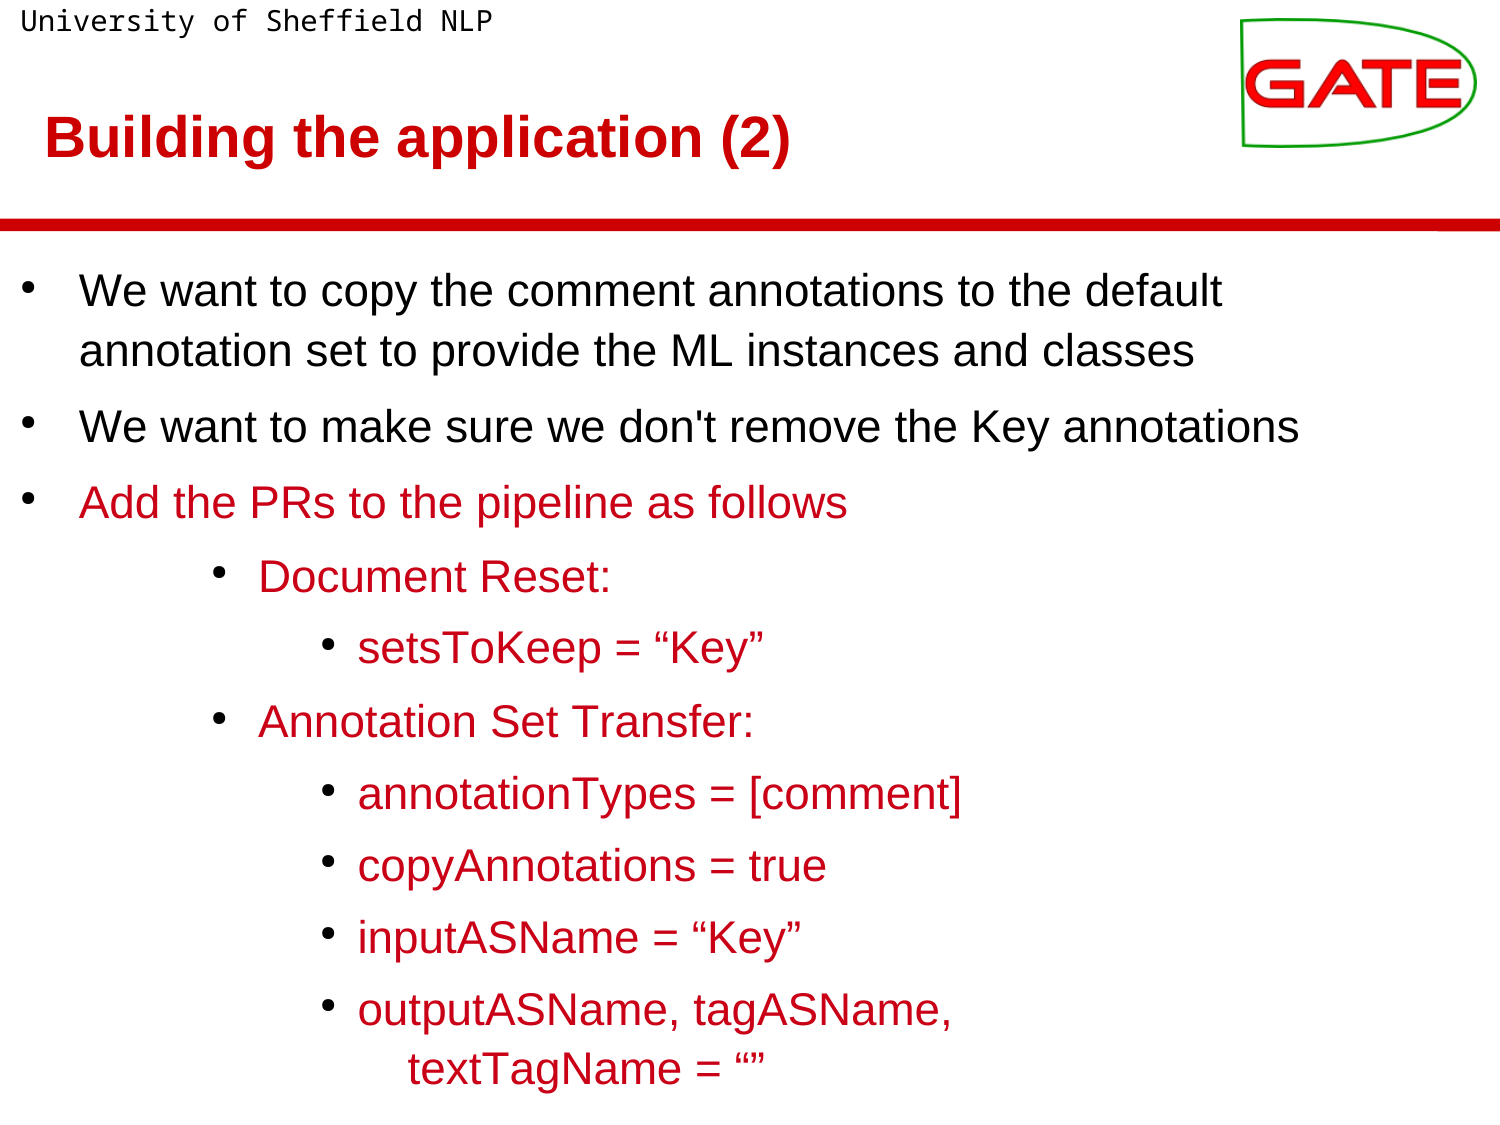

# Building the application (2)
We want to copy the comment annotations to the default annotation set to provide the ML instances and classes
We want to make sure we don't remove the Key annotations
Add the PRs to the pipeline as follows
Document Reset:
setsToKeep = “Key”
Annotation Set Transfer:
annotationTypes = [comment]
copyAnnotations = true
inputASName = “Key”
outputASName, tagASName,
 textTagName = “”